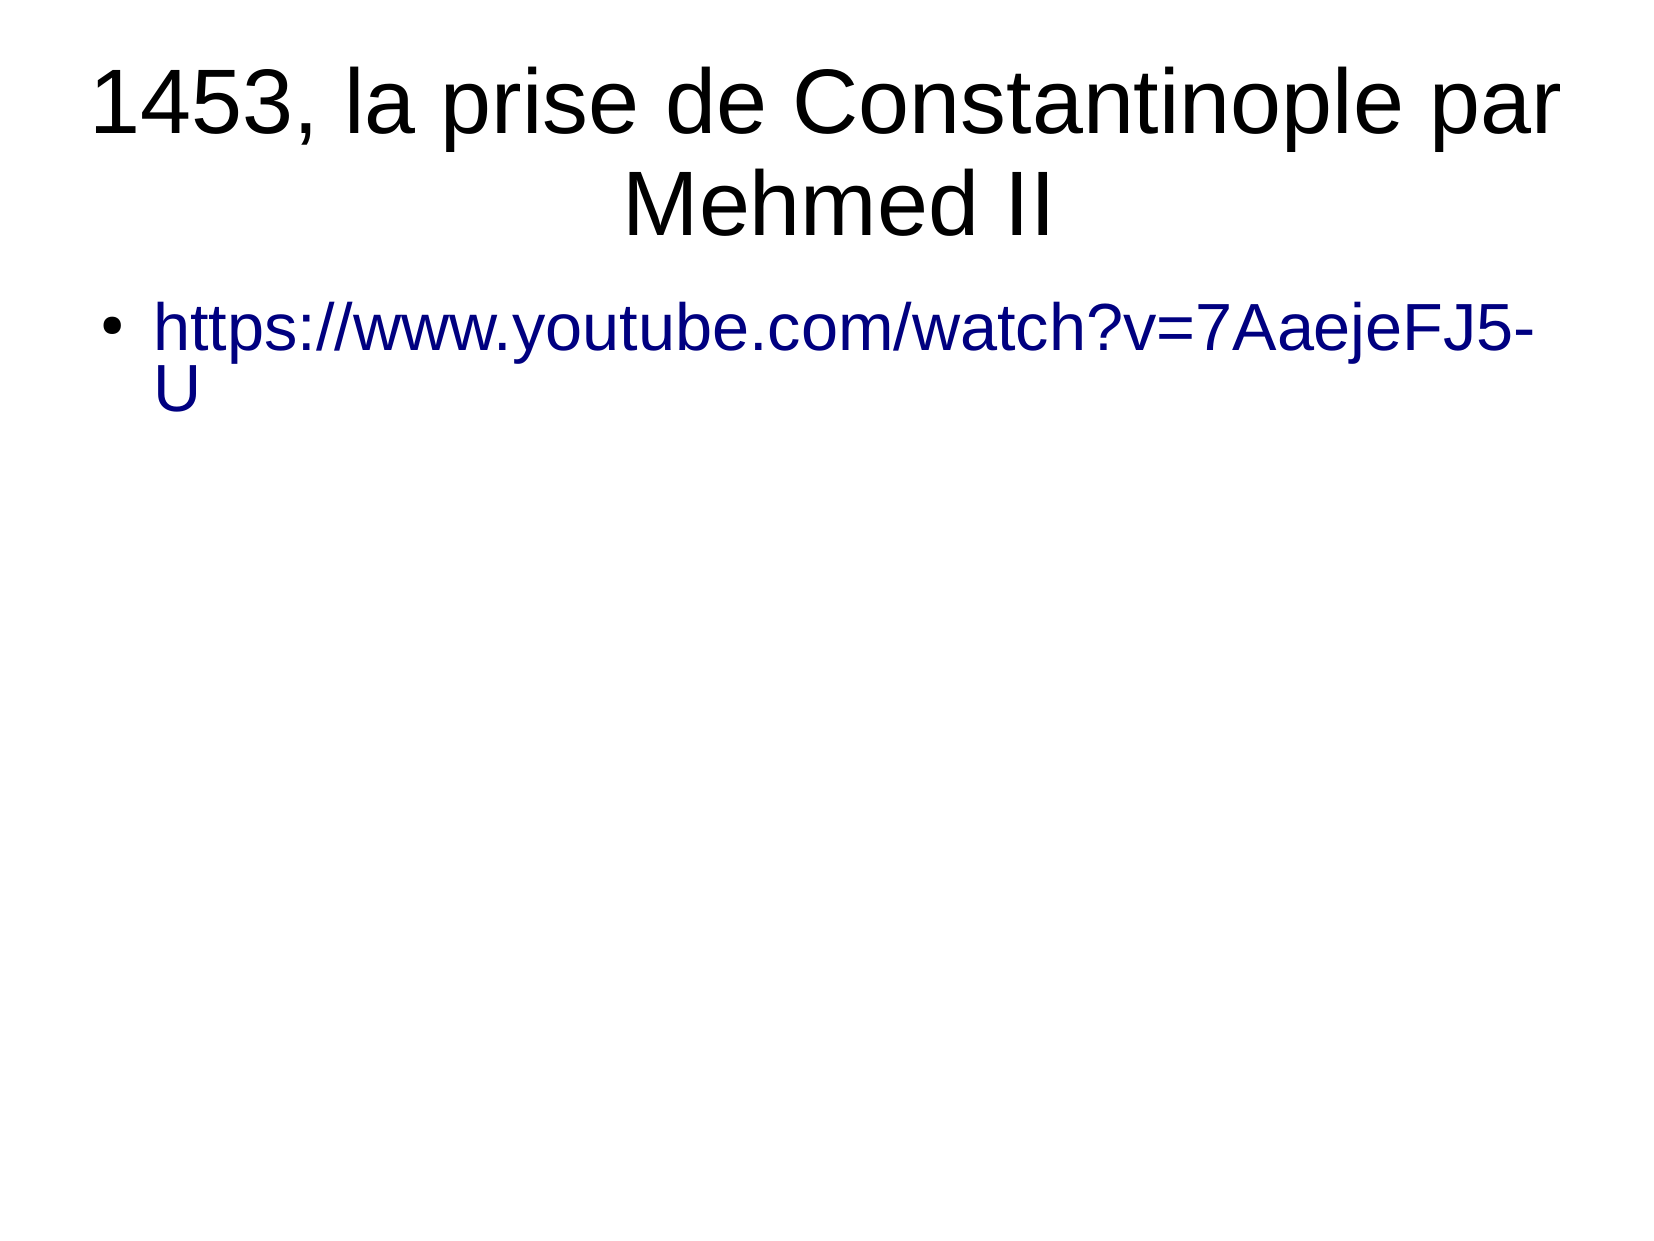

# 1453, la prise de Constantinople par Mehmed II
https://www.youtube.com/watch?v=7AaejeFJ5-U